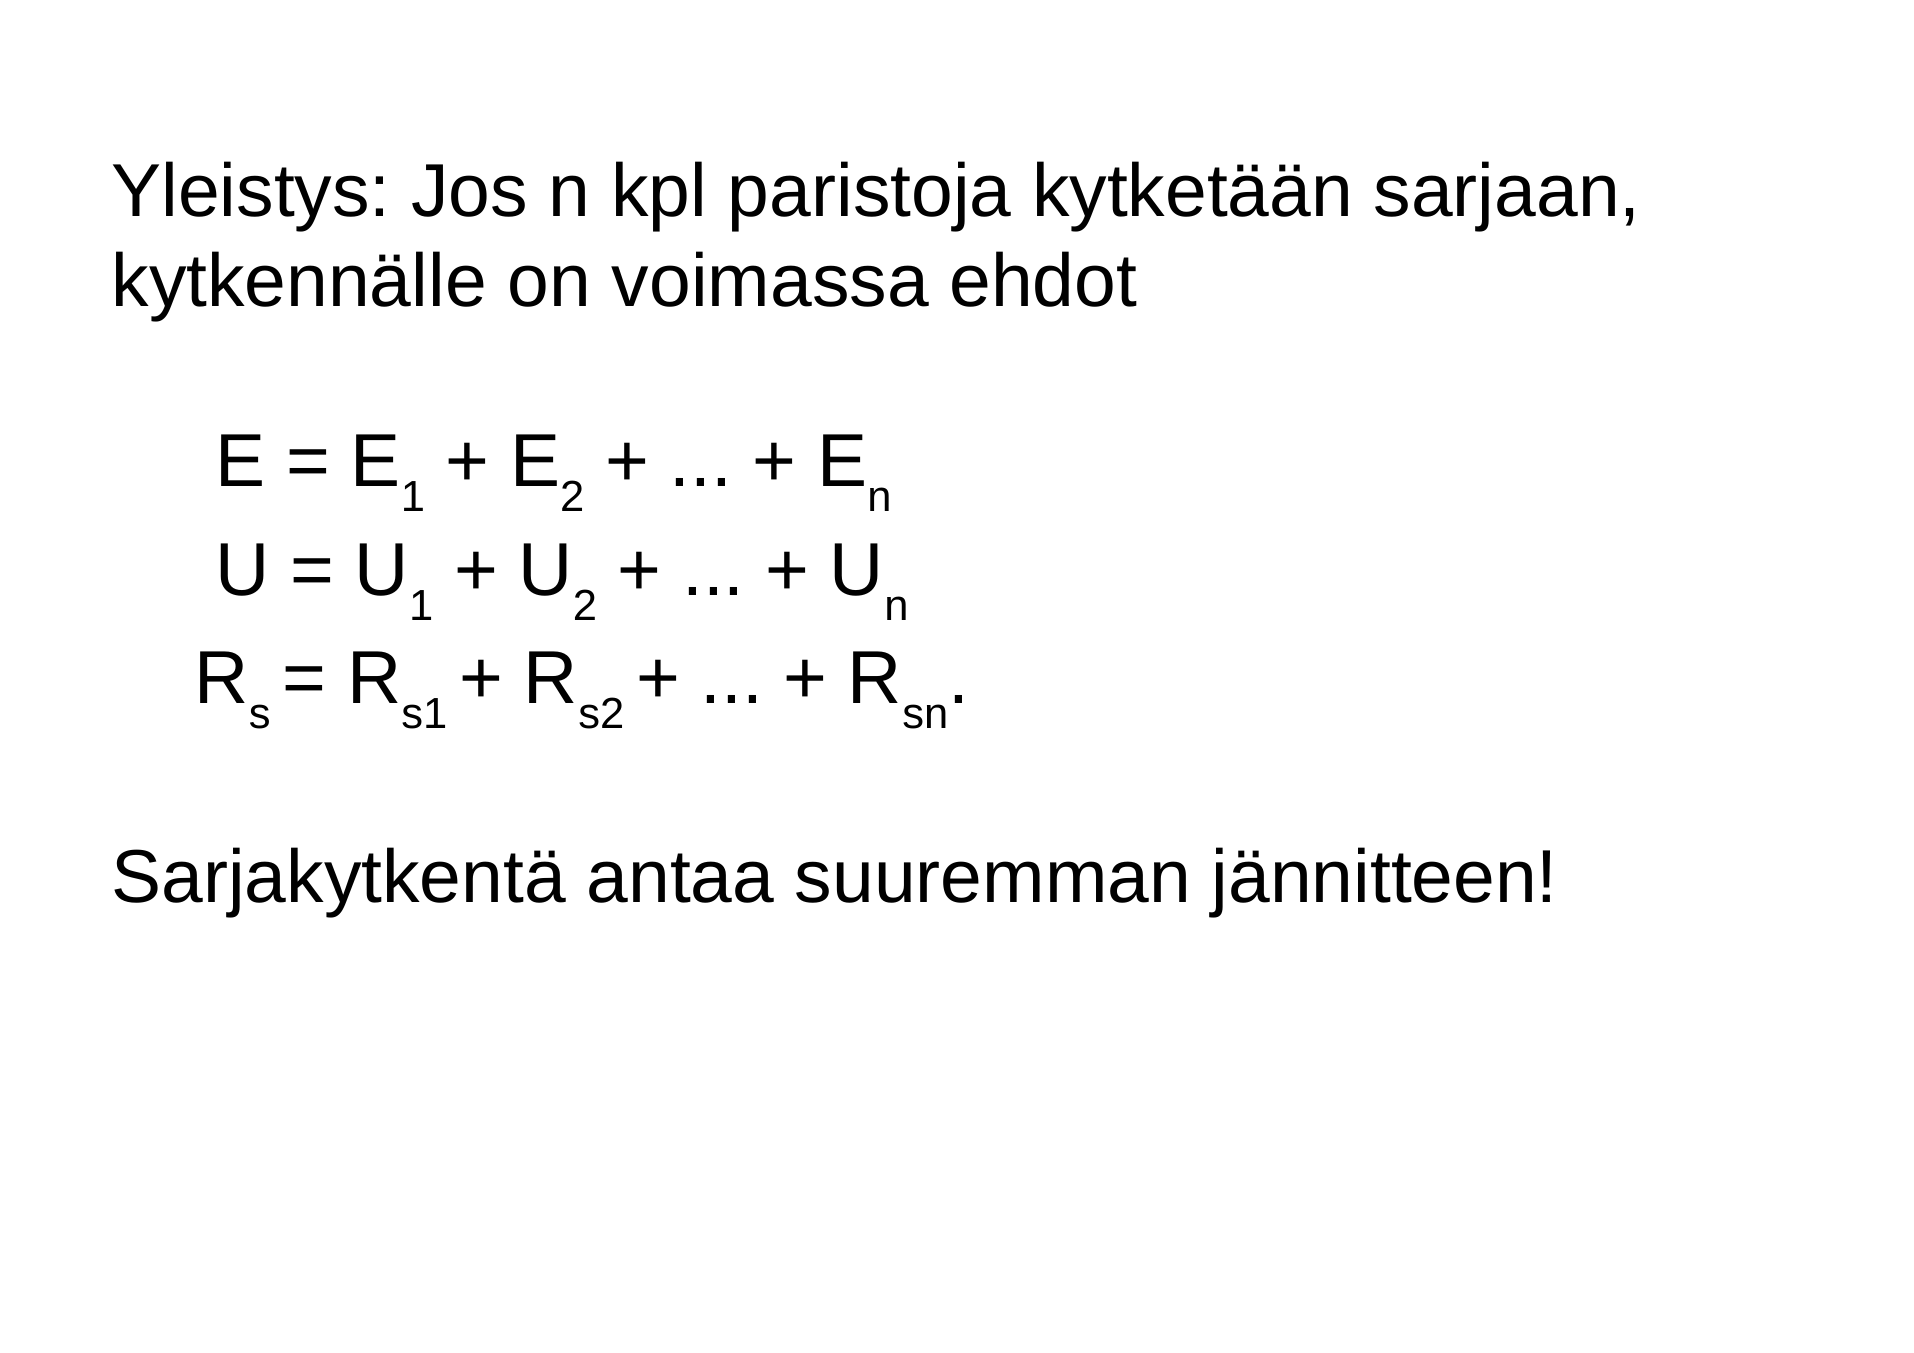

Yleistys: Jos n kpl paristoja kytketään sarjaan, kytkennälle on voimassa ehdot
 E = E1 + E2 + ... + En
 U = U1 + U2 + ... + Un
 Rs = Rs1 + Rs2 + ... + Rsn.
Sarjakytkentä antaa suuremman jännitteen!